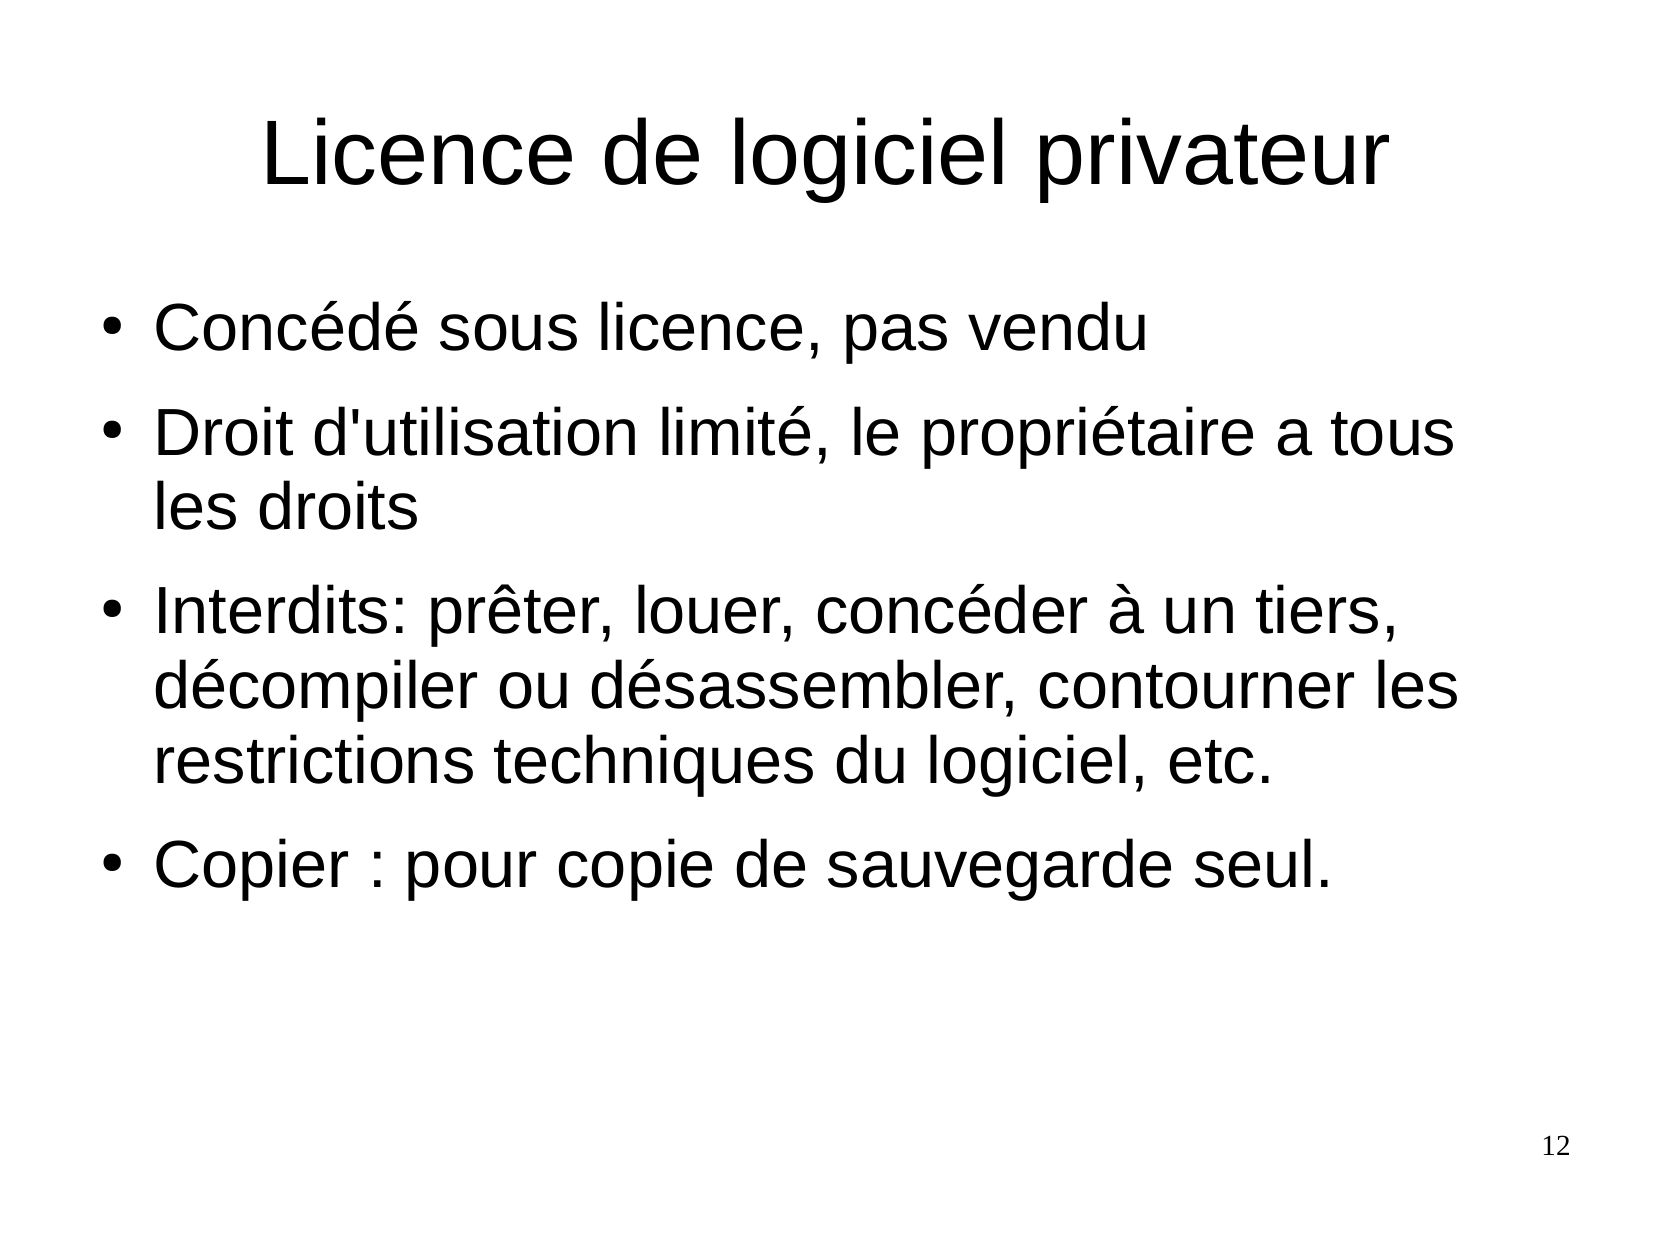

# Licence de logiciel privateur
Concédé sous licence, pas vendu
Droit d'utilisation limité, le propriétaire a tous les droits
Interdits: prêter, louer, concéder à un tiers, décompiler ou désassembler, contourner les restrictions techniques du logiciel, etc.
Copier : pour copie de sauvegarde seul.
12